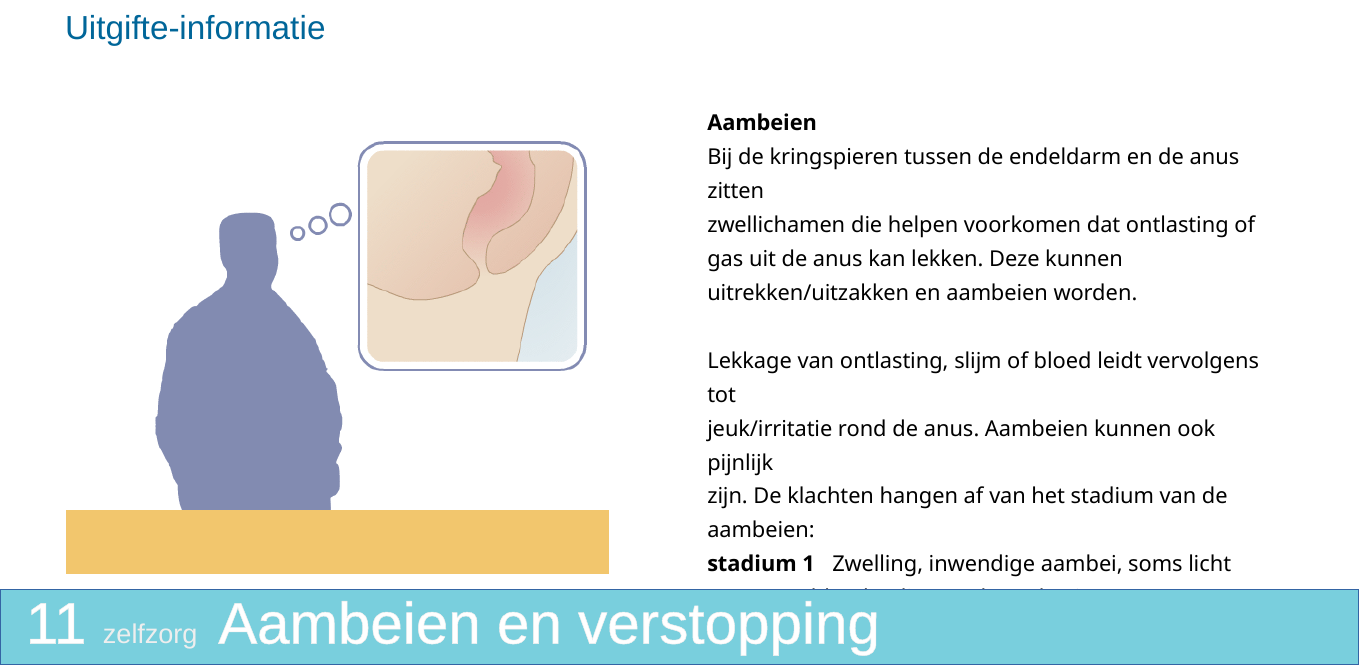

# Uitgifte-informatie
Aambeien
Bij de kringspieren tussen de endeldarm en de anus zitten
zwellichamen die helpen voorkomen dat ontlasting of gas uit de anus kan lekken. Deze kunnen uitrekken/uitzakken en aambeien worden.
Lekkage van ontlasting, slijm of bloed leidt vervolgens tot
jeuk/irritatie rond de anus. Aambeien kunnen ook pijnlijk
zijn. De klachten hangen af van het stadium van de aambeien:
stadium 1 Zwelling, inwendige aambei, soms licht
 bloedverlies op de ontlasting
stadium 2 Aambei komt gedeeltelijk naar buiten maar trekt zich spontaan terug
stadium 3 Aambei blijft aan de buitenkant maar kan wel
	 worden teruggeduwd
stadium 4 Aambei kan niet meer worden teruggeduwd en is voortdurend pijnlijk
11 zelfzorg Aambeien en verstopping
september 2020